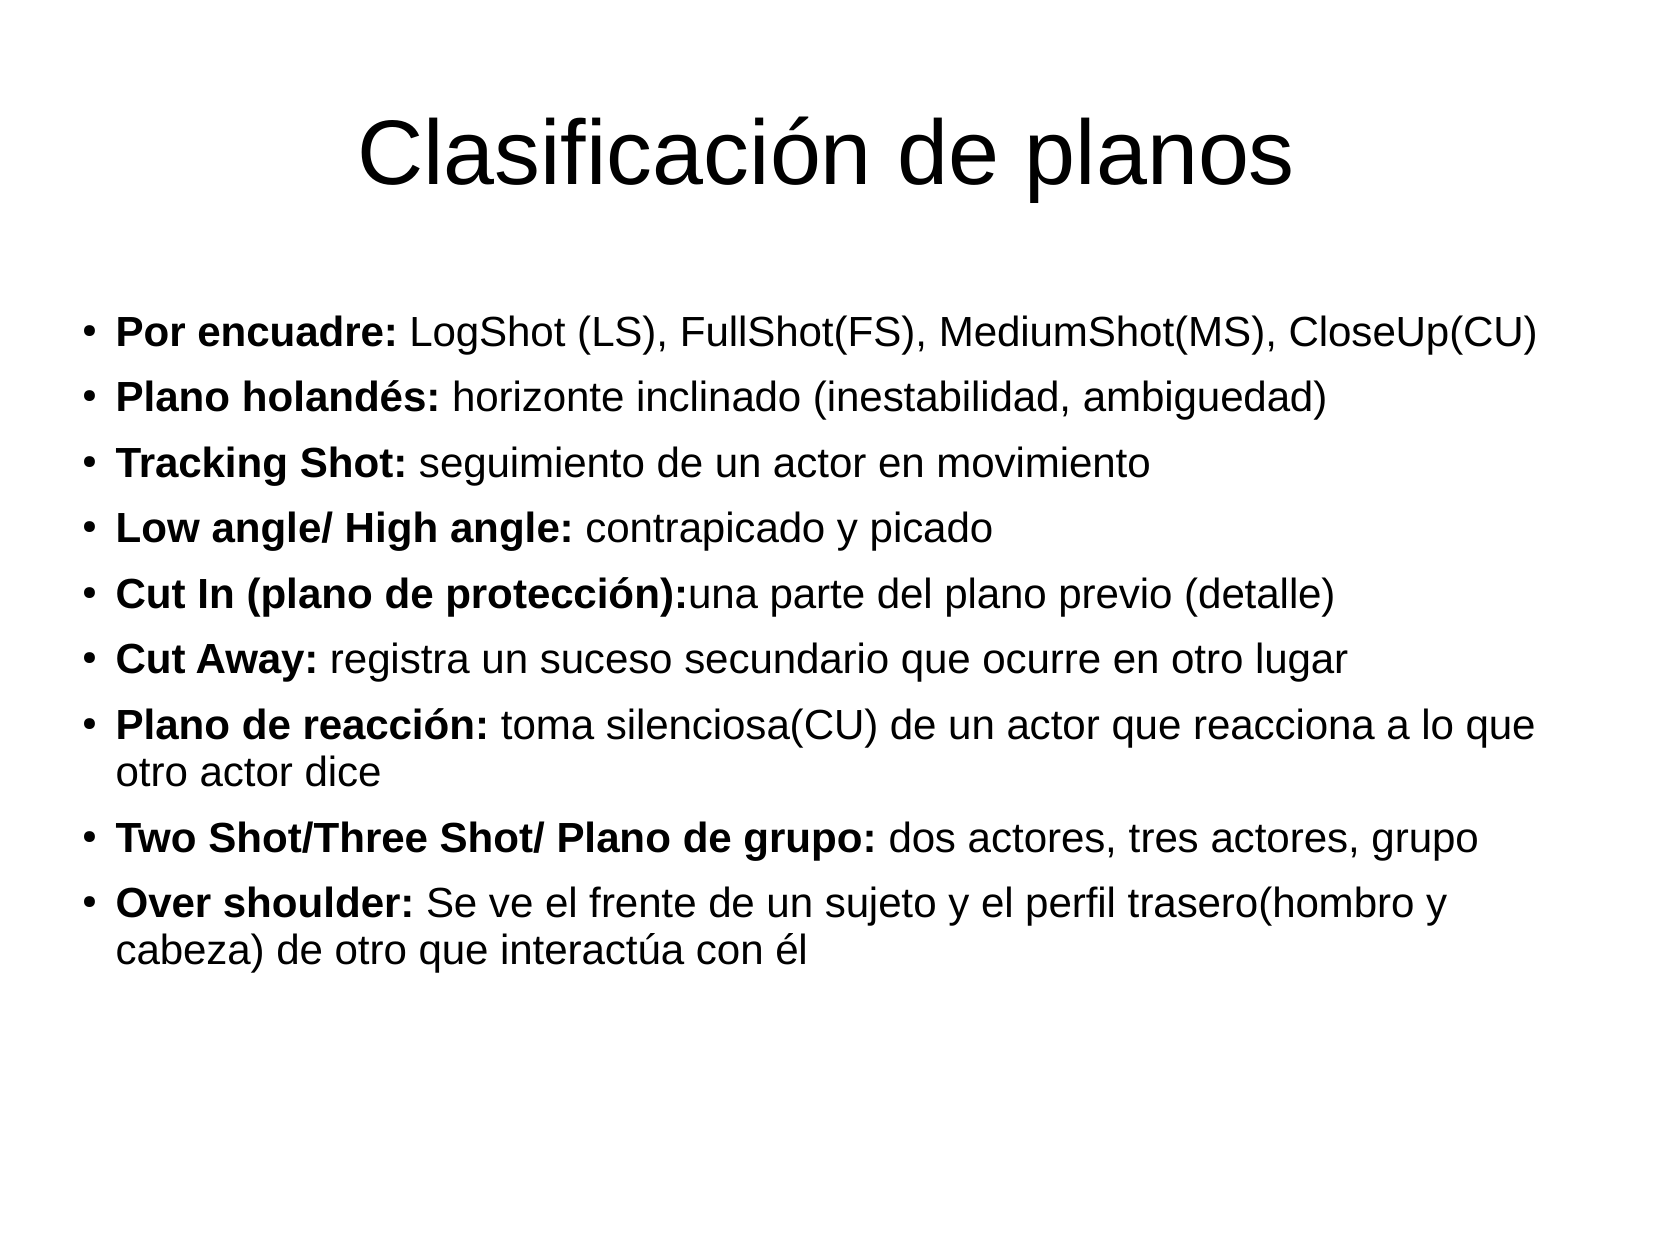

# Clasificación de planos
Por encuadre: LogShot (LS), FullShot(FS), MediumShot(MS), CloseUp(CU)
Plano holandés: horizonte inclinado (inestabilidad, ambiguedad)
Tracking Shot: seguimiento de un actor en movimiento
Low angle/ High angle: contrapicado y picado
Cut In (plano de protección):una parte del plano previo (detalle)
Cut Away: registra un suceso secundario que ocurre en otro lugar
Plano de reacción: toma silenciosa(CU) de un actor que reacciona a lo que otro actor dice
Two Shot/Three Shot/ Plano de grupo: dos actores, tres actores, grupo
Over shoulder: Se ve el frente de un sujeto y el perfil trasero(hombro y cabeza) de otro que interactúa con él